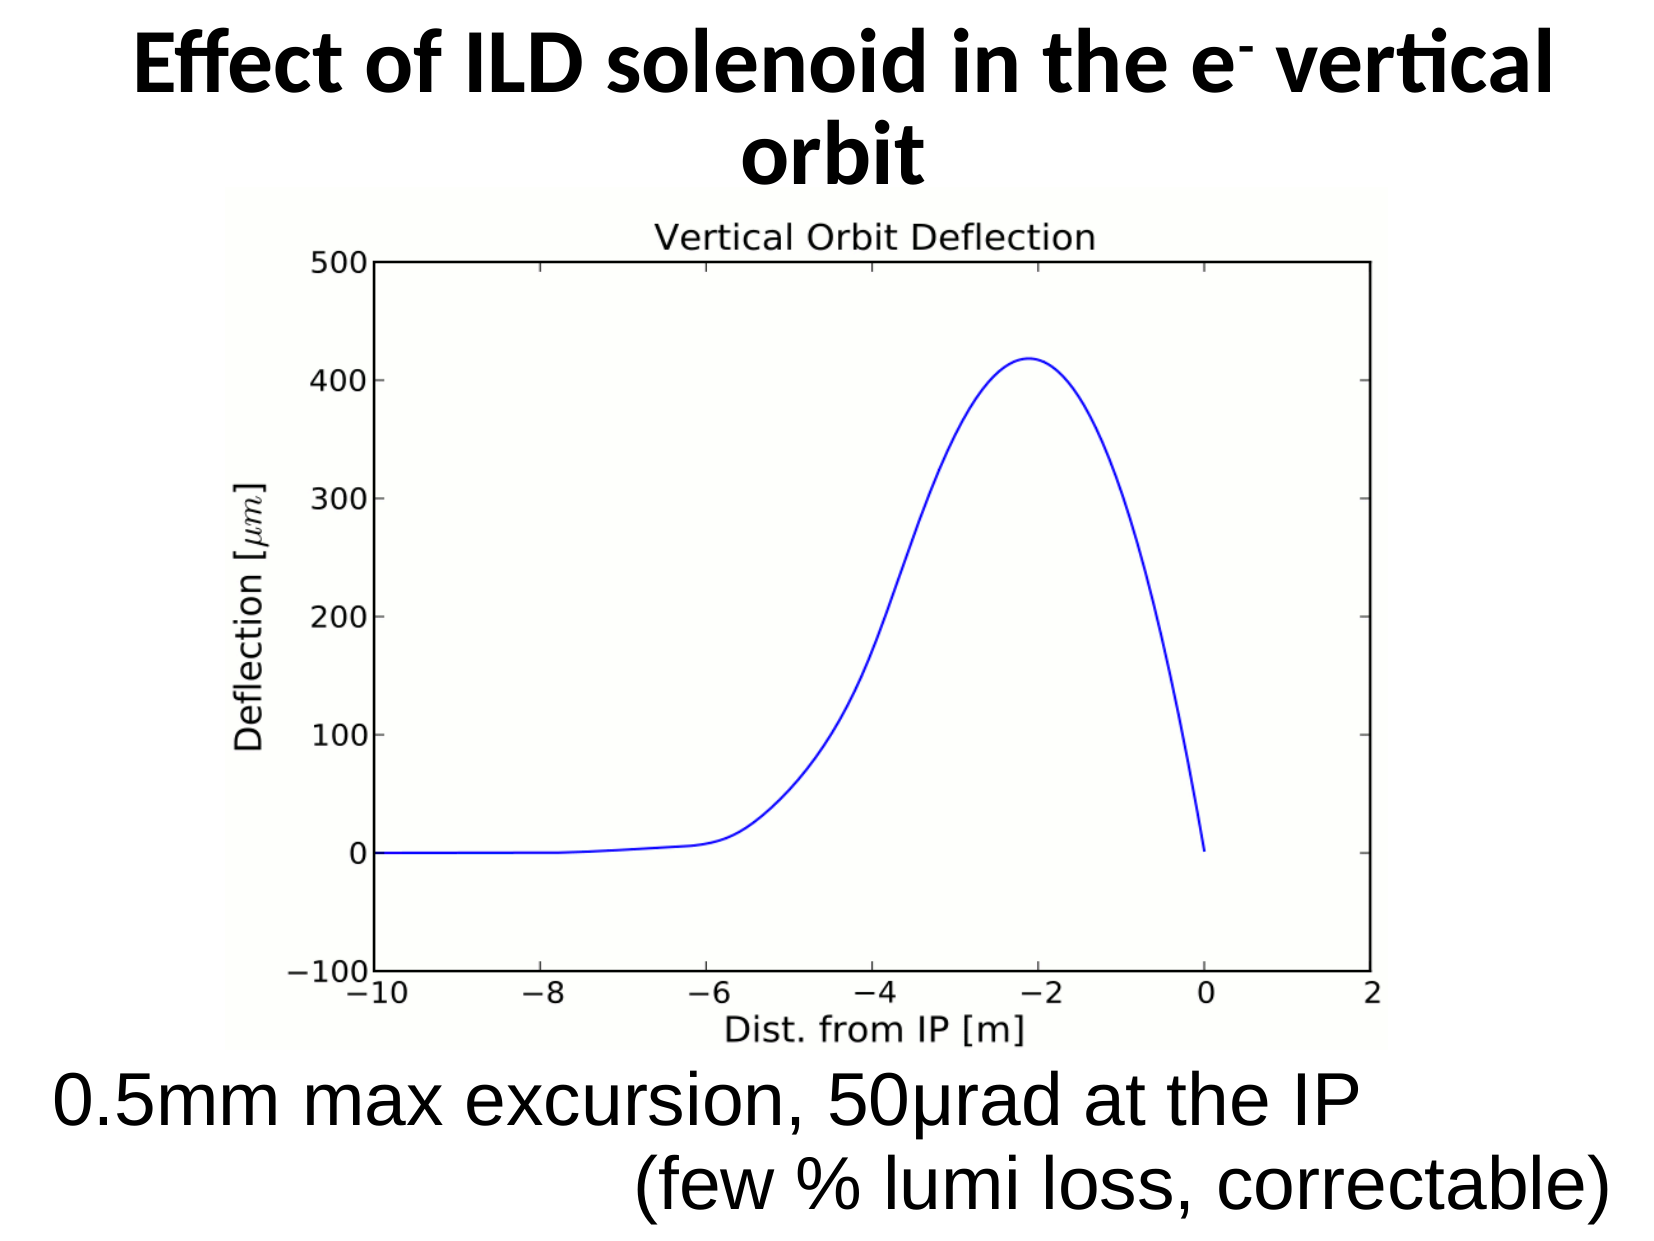

Effect of ILD solenoid in the e- vertical orbit
0.5mm max excursion, 50μrad at the IP
 (few % lumi loss, correctable)